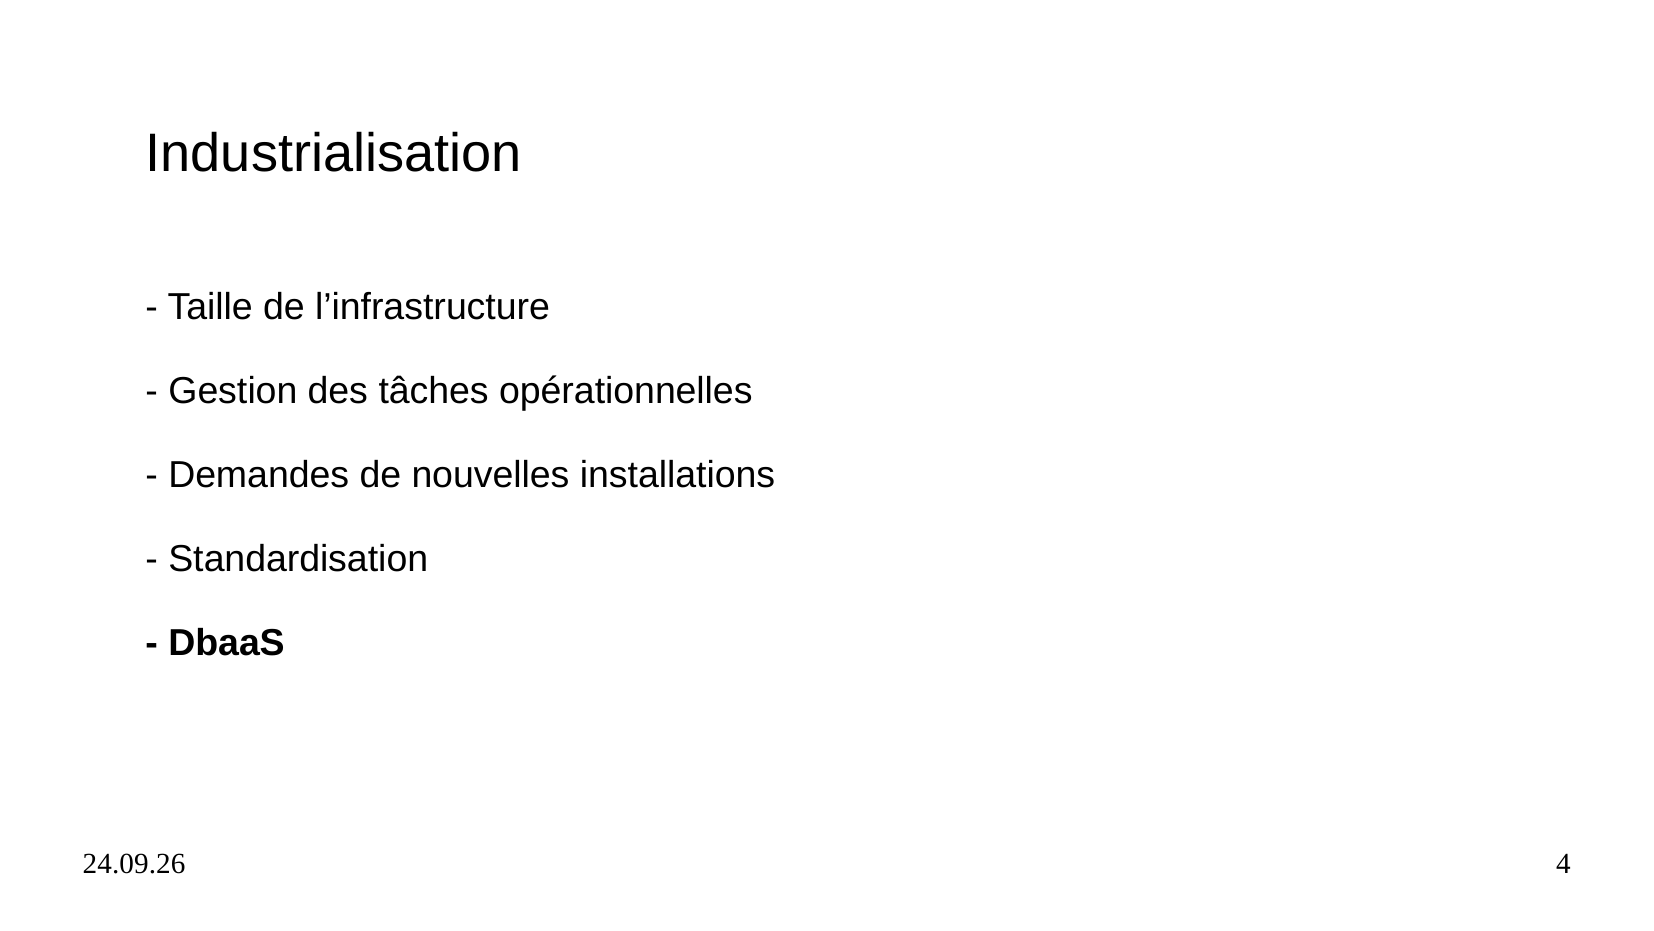

# Industrialisation
- Taille de l’infrastructure
- Gestion des tâches opérationnelles
- Demandes de nouvelles installations
- Standardisation
- DbaaS
4